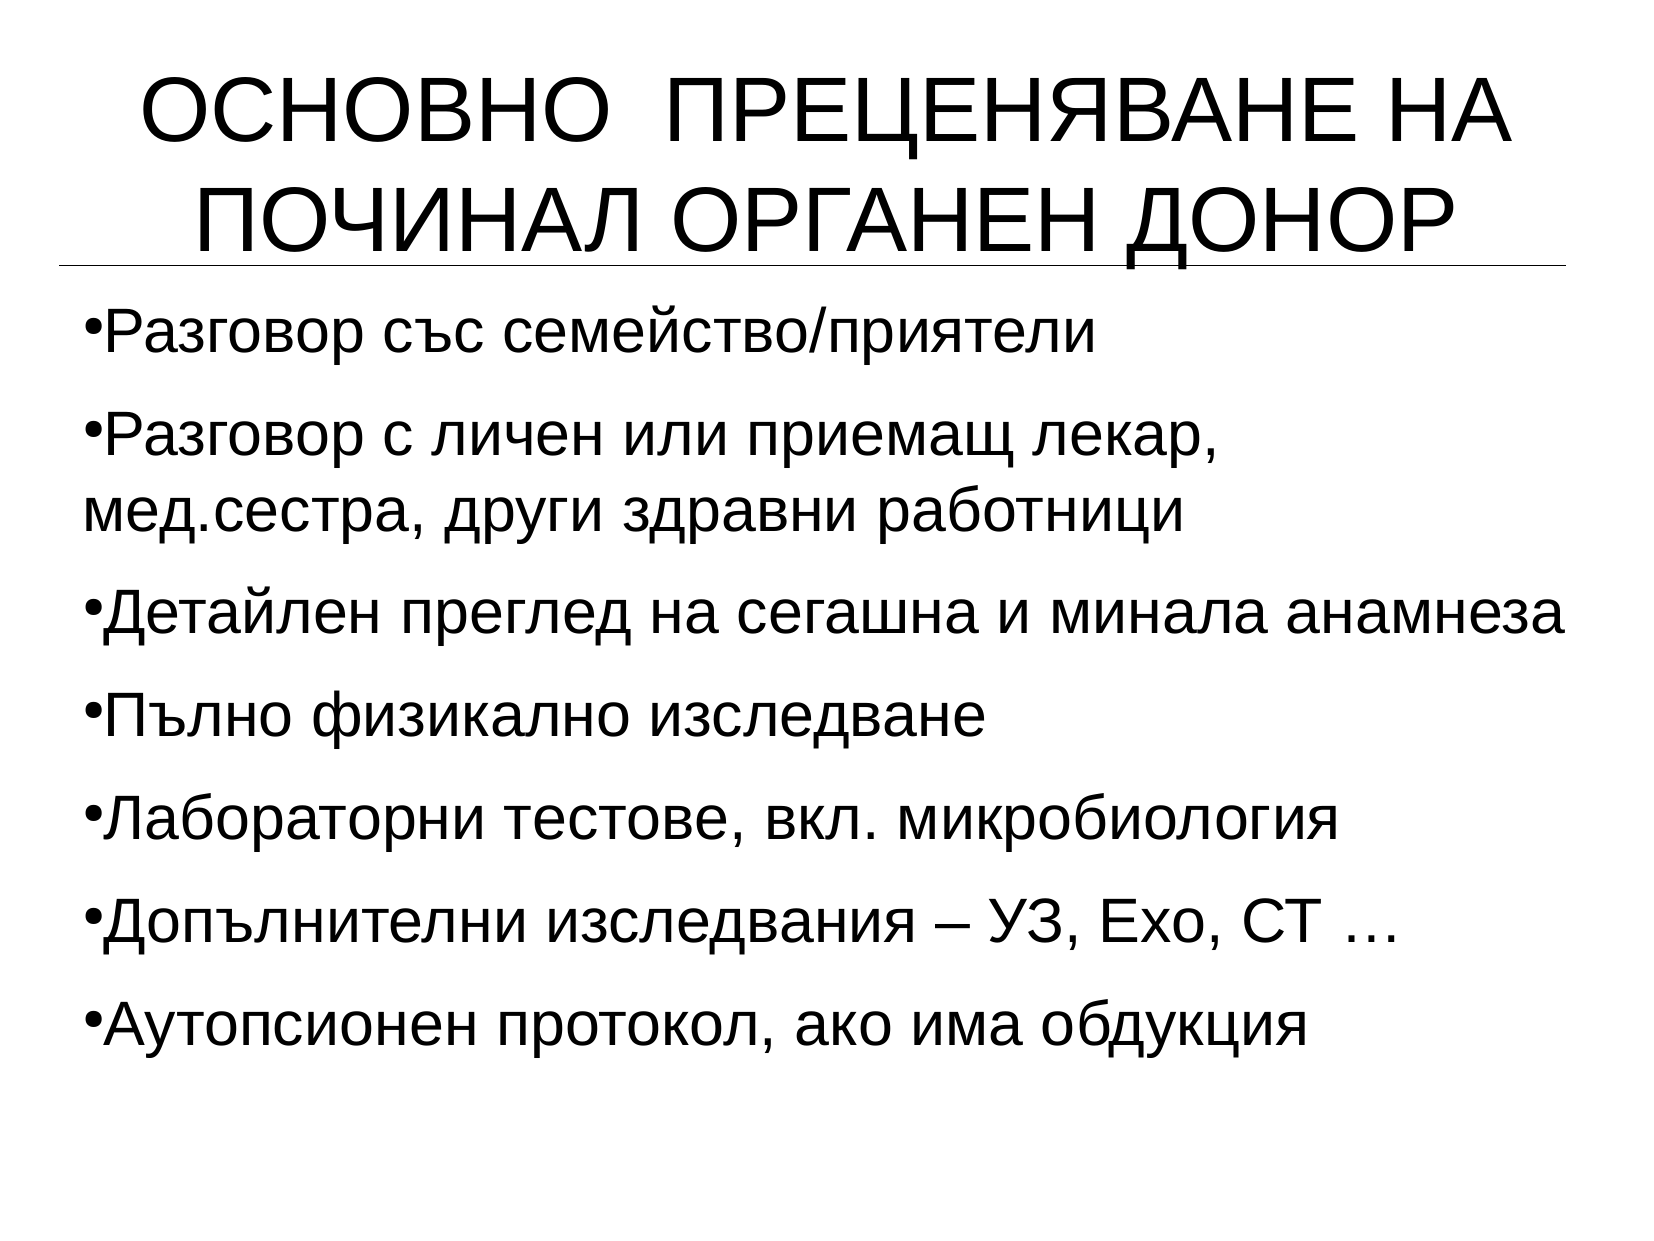

# ОСНОВНО ПРЕЦЕНЯВАНЕ НА ПОЧИНАЛ ОРГАНЕН ДОНОР
Разговор със семейство/приятели
Разговор с личен или приемащ лекар, мед.сестра, други здравни работници
Детайлен преглед на сегашна и минала анамнеза
Пълно физикално изследване
Лабораторни тестове, вкл. микробиология
Допълнителни изследвания – УЗ, Ехо, СТ …
Аутопсионен протокол, ако има обдукция